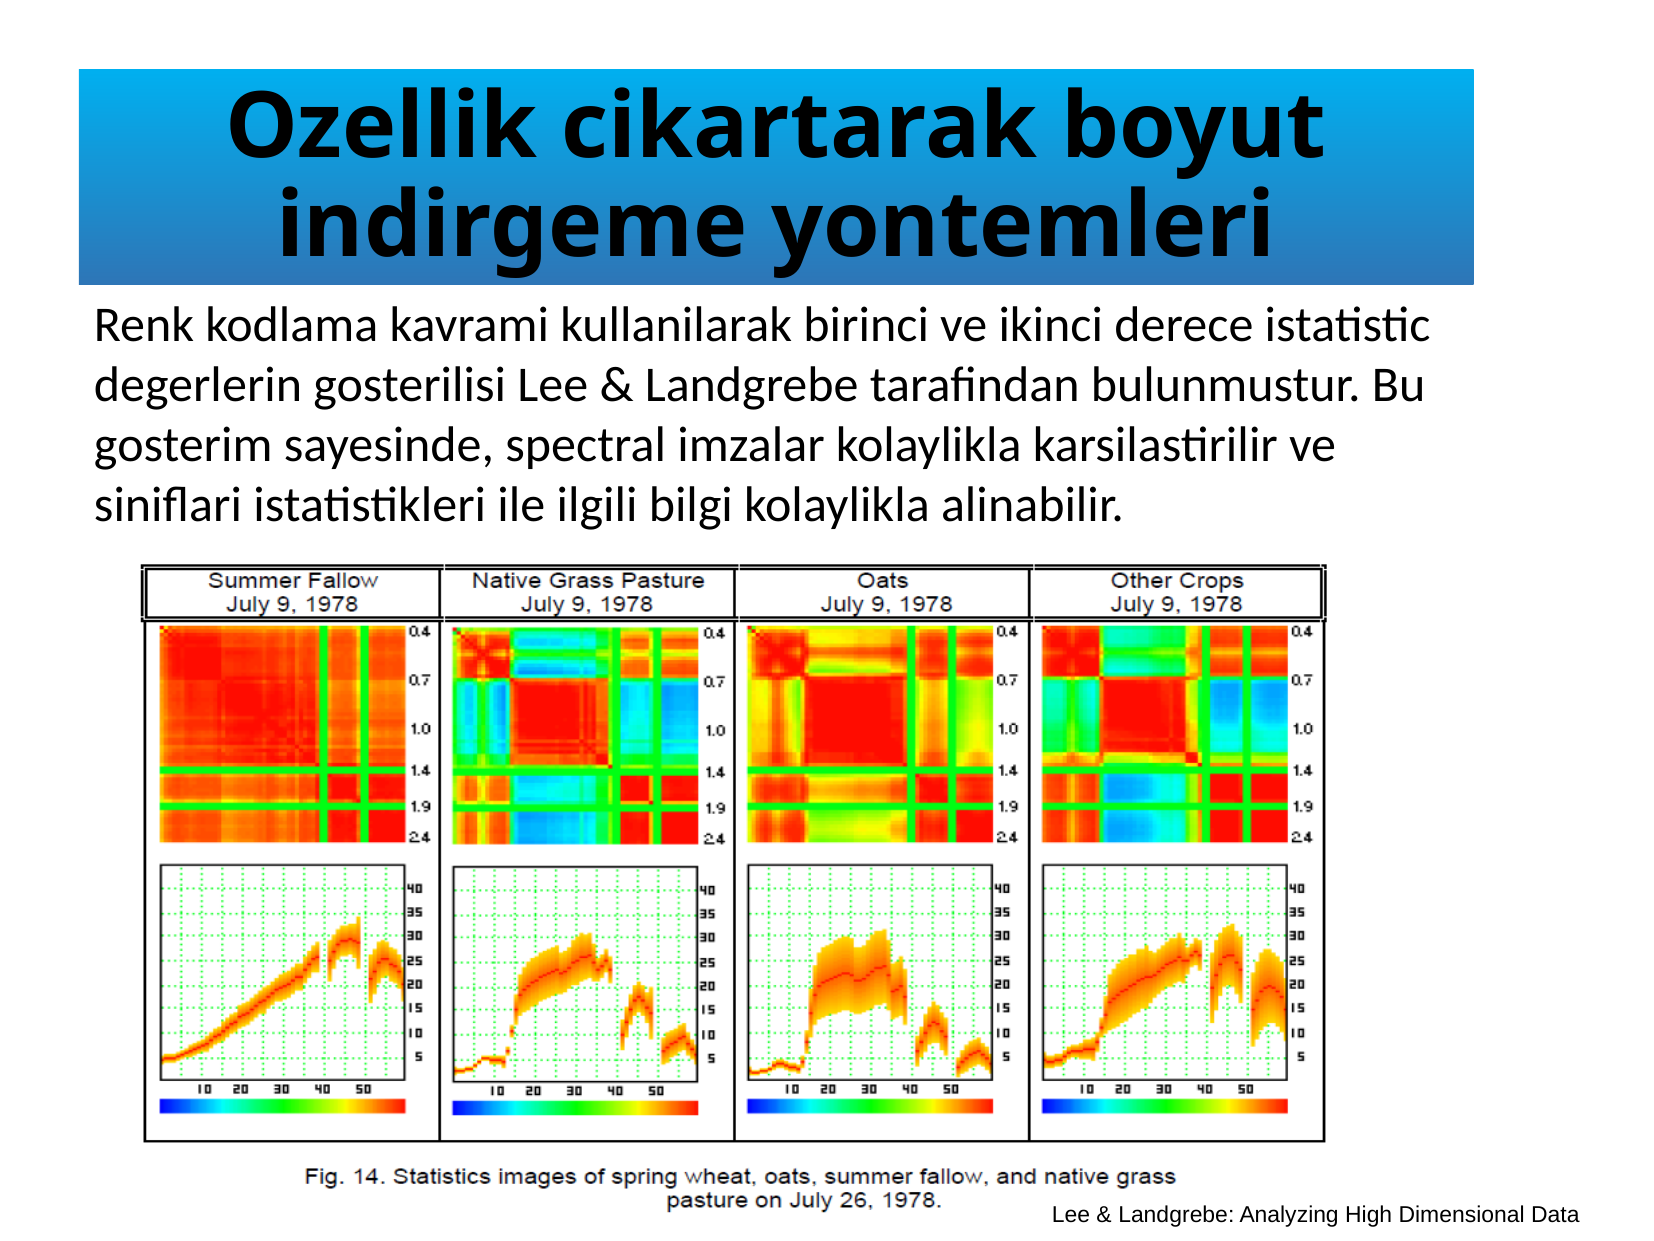

Ozellik cikartarak boyut indirgeme yontemleri
Renk kodlama kavrami kullanilarak birinci ve ikinci derece istatistic degerlerin gosterilisi Lee & Landgrebe tarafindan bulunmustur. Bu gosterim sayesinde, spectral imzalar kolaylikla karsilastirilir ve siniflari istatistikleri ile ilgili bilgi kolaylikla alinabilir.
Lee & Landgrebe: Analyzing High Dimensional Data